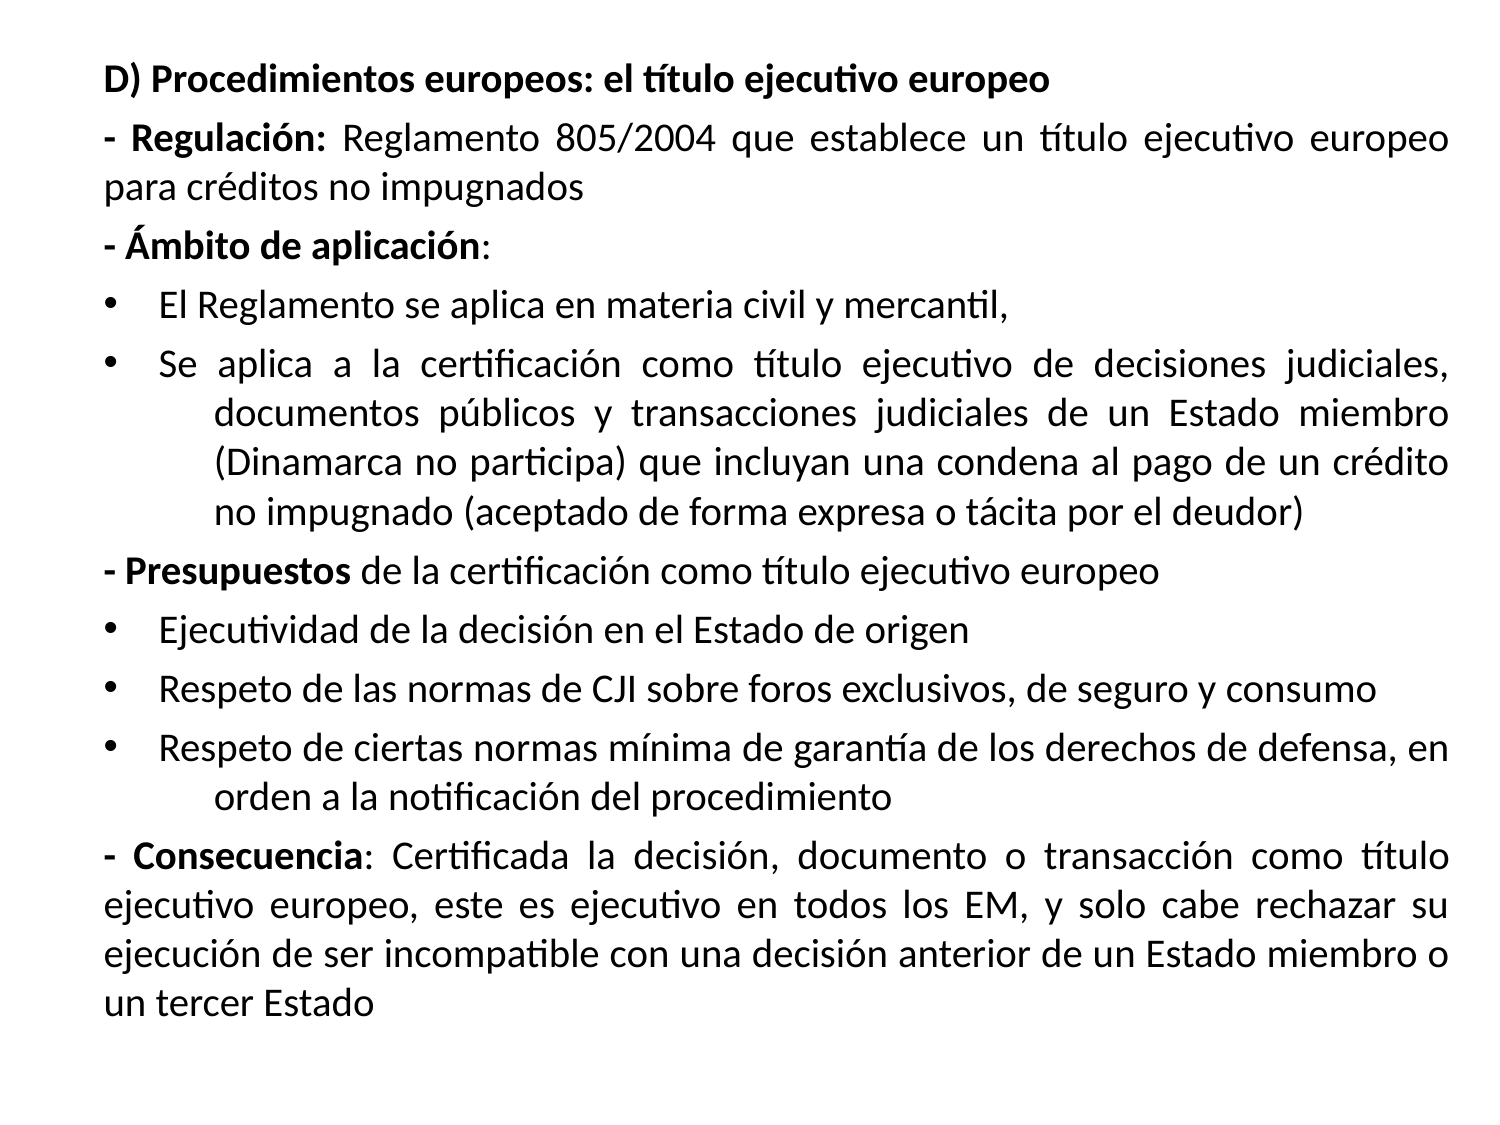

# D) Procedimientos europeos: el título ejecutivo europeo
- Regulación: Reglamento 805/2004 que establece un título ejecutivo europeo para créditos no impugnados
- Ámbito de aplicación:
El Reglamento se aplica en materia civil y mercantil,
Se aplica a la certificación como título ejecutivo de decisiones judiciales, documentos públicos y transacciones judiciales de un Estado miembro (Dinamarca no participa) que incluyan una condena al pago de un crédito no impugnado (aceptado de forma expresa o tácita por el deudor)
- Presupuestos de la certificación como título ejecutivo europeo
Ejecutividad de la decisión en el Estado de origen
Respeto de las normas de CJI sobre foros exclusivos, de seguro y consumo
Respeto de ciertas normas mínima de garantía de los derechos de defensa, en orden a la notificación del procedimiento
- Consecuencia: Certificada la decisión, documento o transacción como título ejecutivo europeo, este es ejecutivo en todos los EM, y solo cabe rechazar su ejecución de ser incompatible con una decisión anterior de un Estado miembro o un tercer Estado